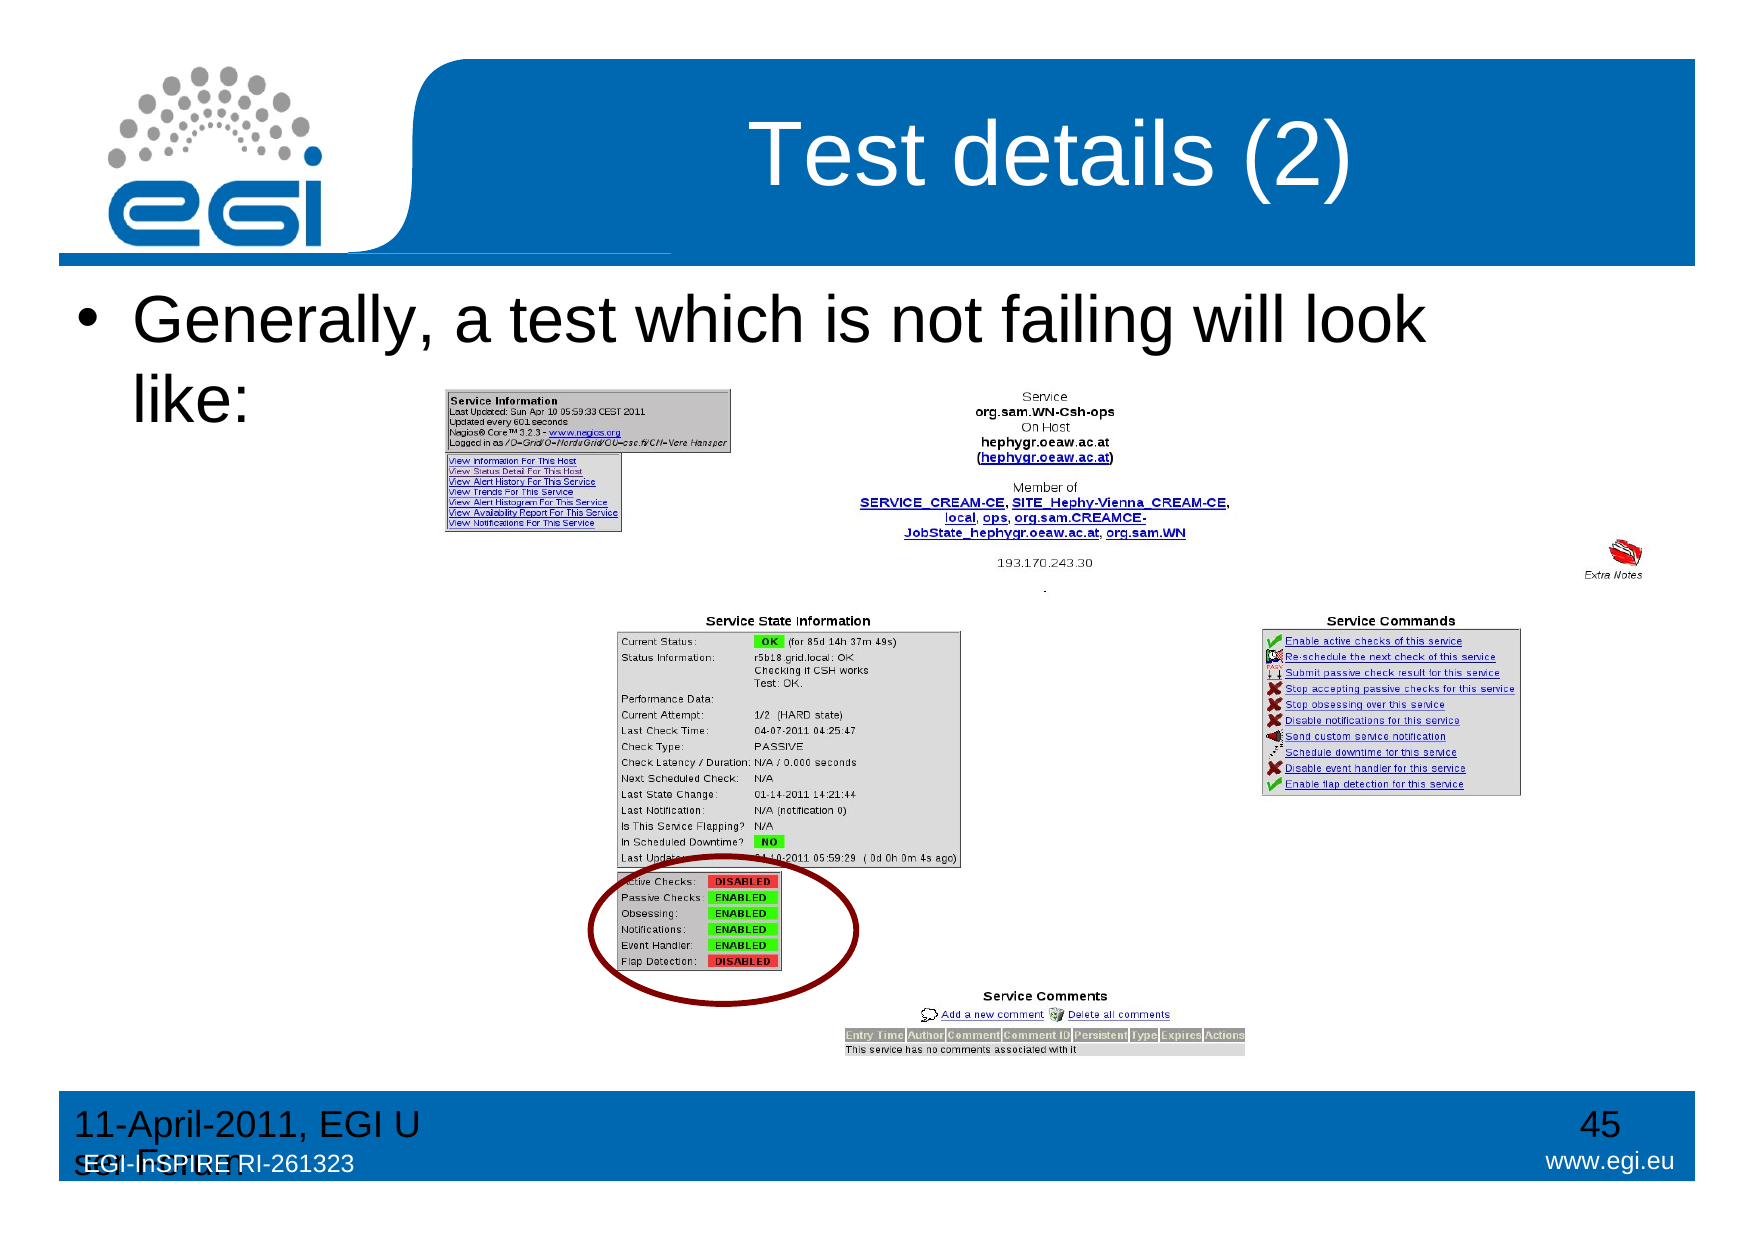

# Test details (2)
Generally, a test which is not failing will look like:
11-April-2011, EGI User Forum
45
Training Guide